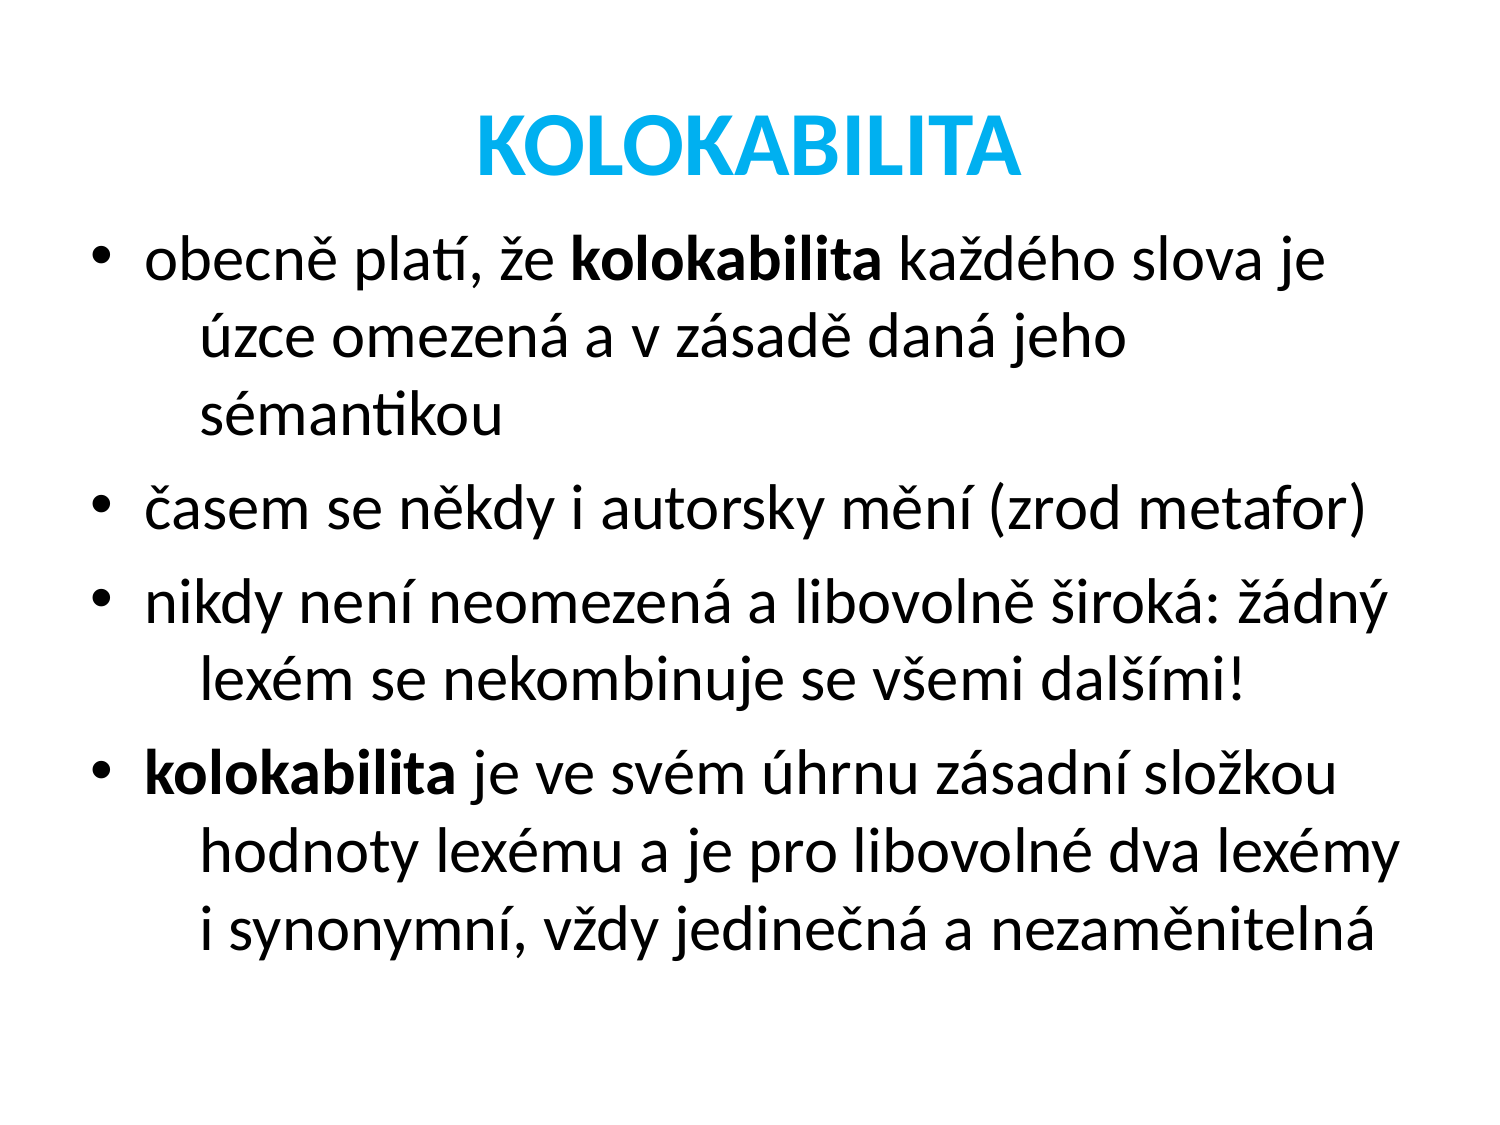

# KOLOKABILITA
obecně platí, že kolokabilita každého slova je úzce omezená a v zásadě daná jeho sémantikou
časem se někdy i autorsky mění (zrod metafor)
nikdy není neomezená a libovolně široká: žádný lexém se nekombinuje se všemi dalšími!
kolokabilita je ve svém úhrnu zásadní složkou hodnoty lexému a je pro libovolné dva lexémy i synonymní, vždy jedinečná a nezaměnitelná